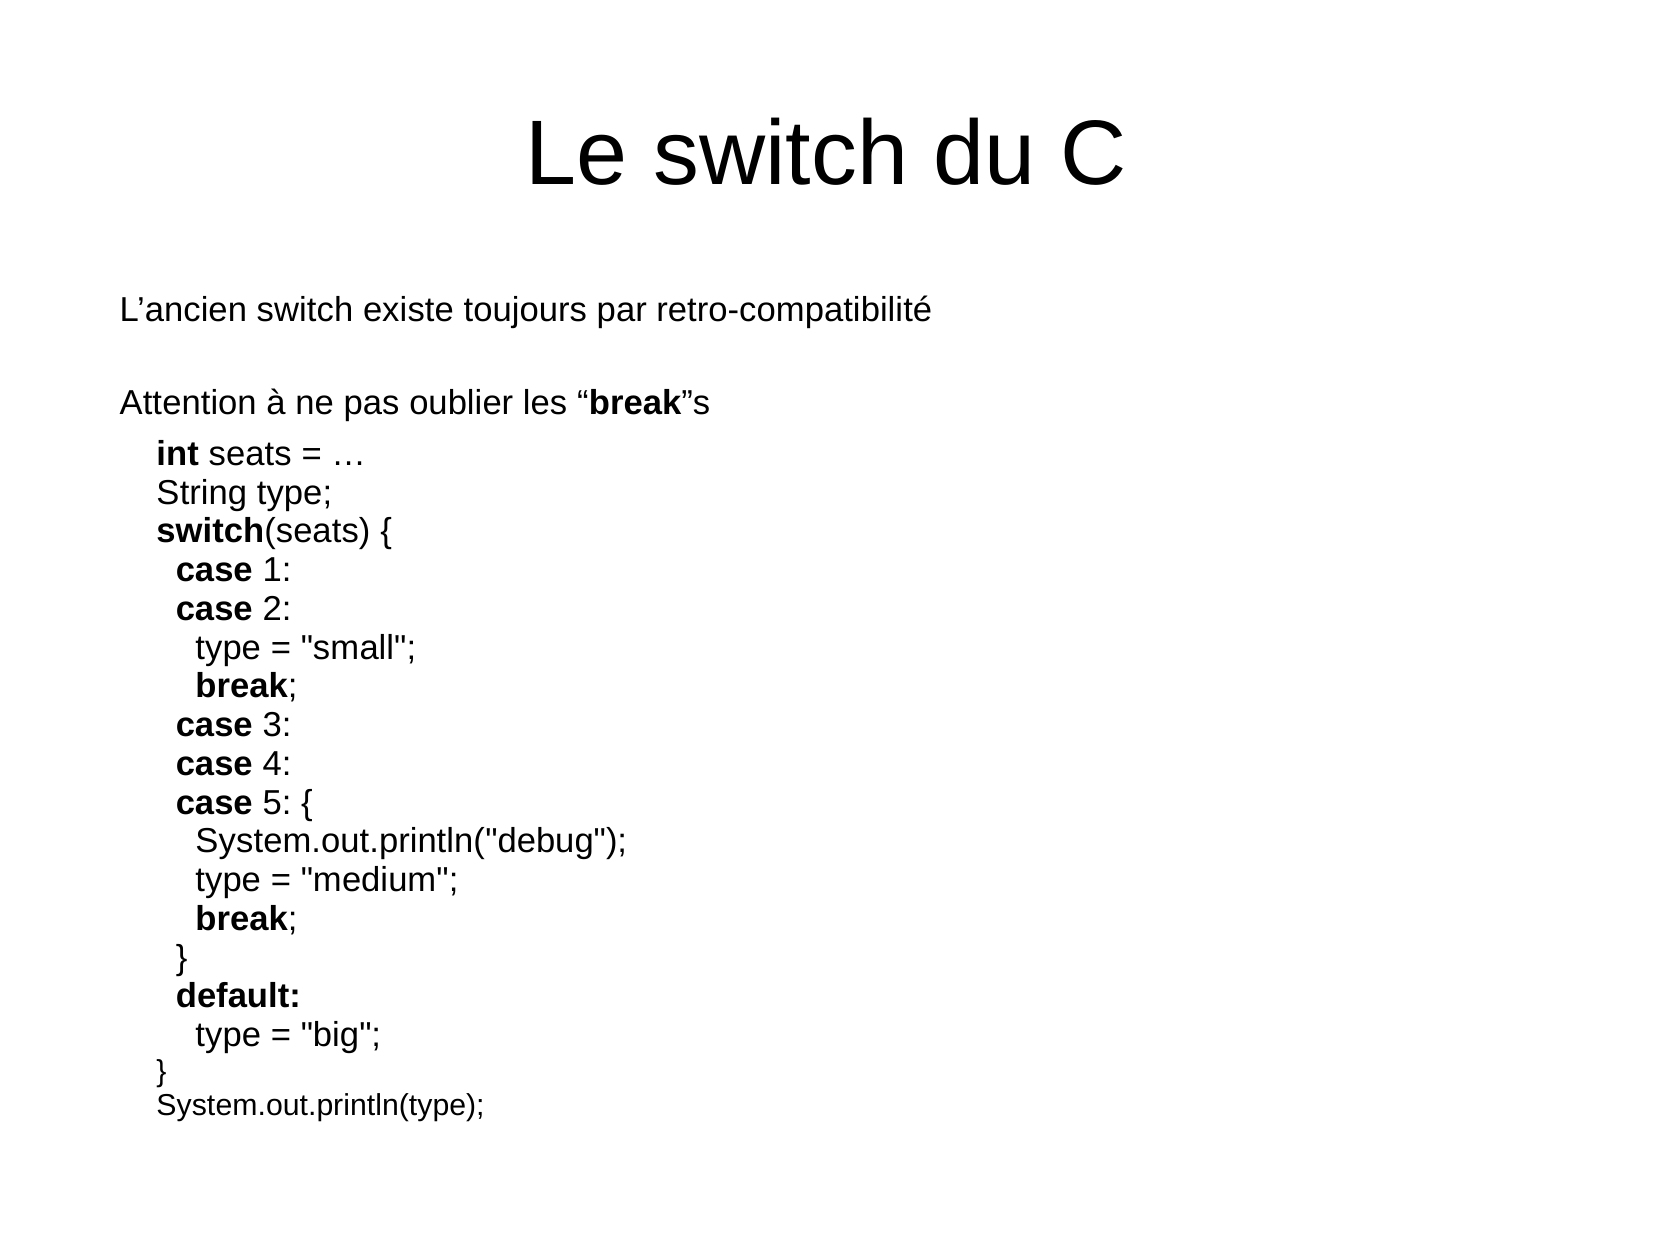

# Le switch du C
L’ancien switch existe toujours par retro-compatibilité
Attention à ne pas oublier les “break”s
int seats = …
String type;
switch(seats) {
 case 1:
 case 2:
 type = "small";
 break;
 case 3:
 case 4:
 case 5: {
 System.out.println("debug");
 type = "medium";
 break;
 }
 default:
 type = "big";
}
System.out.println(type);